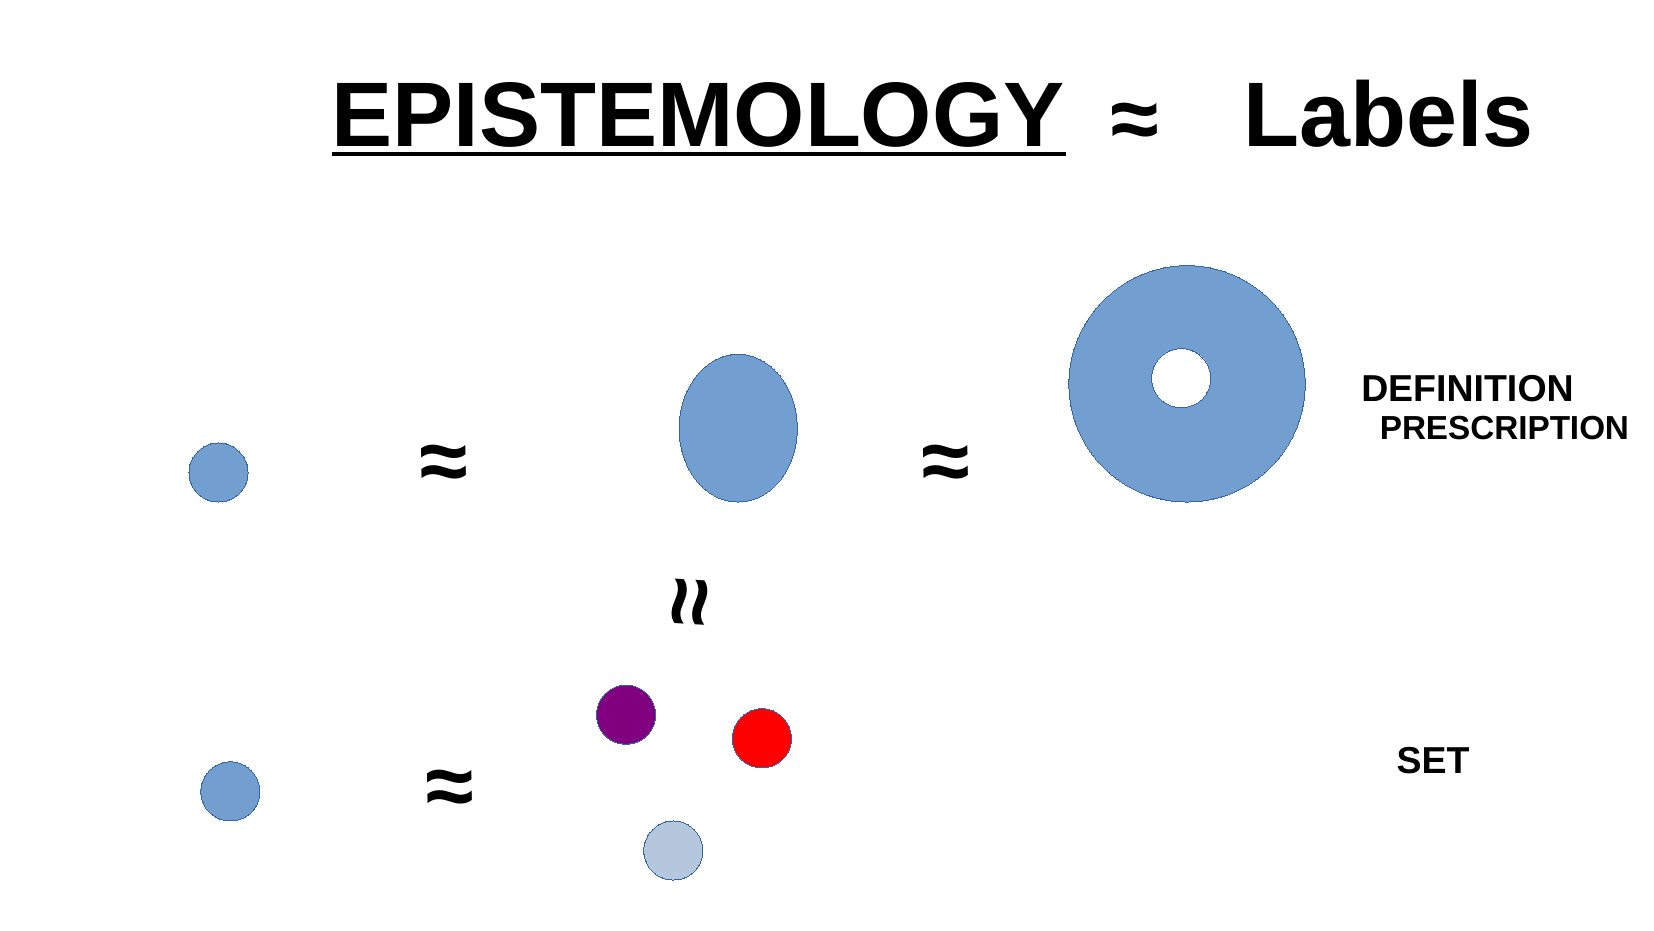

# EPISTEMOLOGY Labels
≈
DEFINITION
 PRESCRIPTION
≈
≈
≈
≈
SET